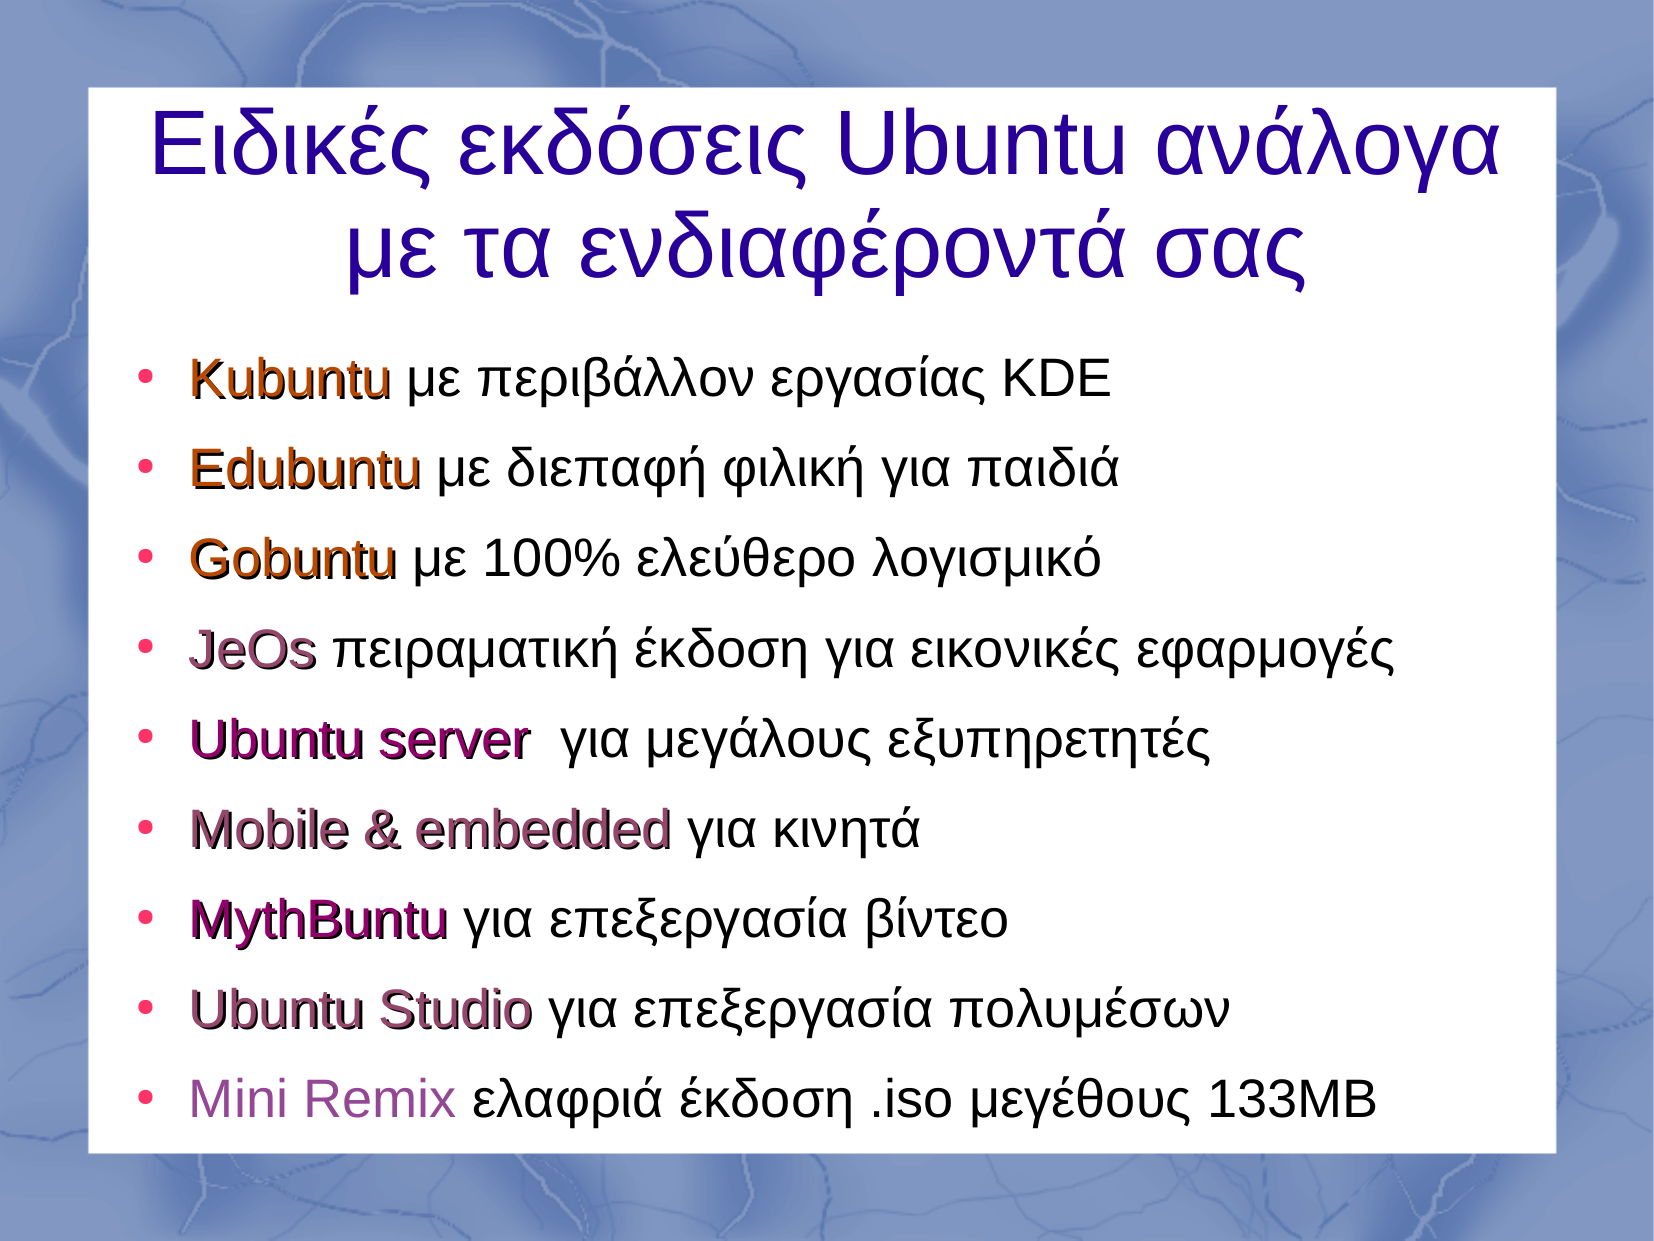

# Ειδικές εκδόσεις Ubuntu ανάλογα με τα ενδιαφέροντά σας
Kubuntu με περιβάλλον εργασίας KDE
Edubuntu με διεπαφή φιλική για παιδιά
Gobuntu με 100% ελεύθερο λογισμικό
JeOs πειραματική έκδοση για εικονικές εφαρμογές
Ubuntu server για μεγάλους εξυπηρετητές
Mobile & embedded για κινητά
MythBuntu για επεξεργασία βίντεο
Ubuntu Studio για επεξεργασία πολυμέσων
Mini Remix ελαφριά έκδοση .iso μεγέθους 133MB